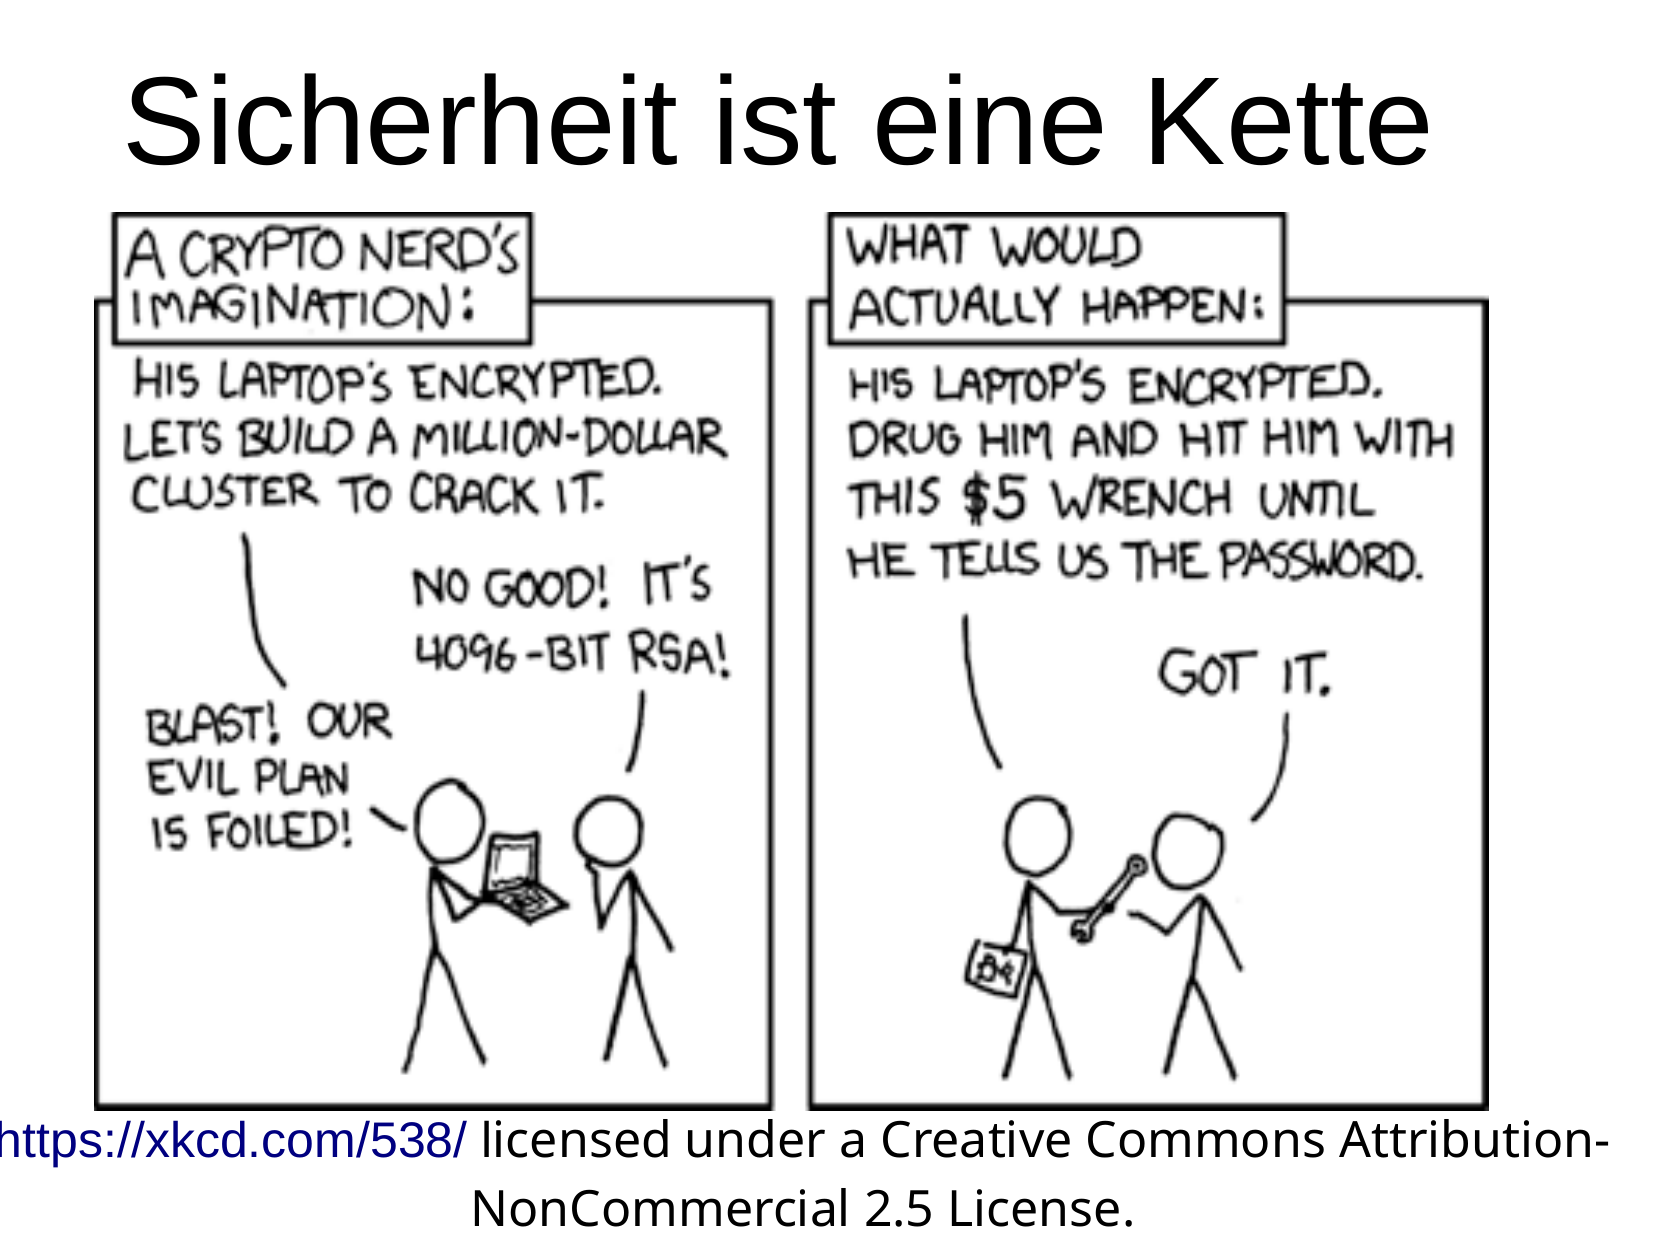

# Sicherheit ist eine Kette
https://xkcd.com/538/ licensed under a Creative Commons Attribution-NonCommercial 2.5 License.